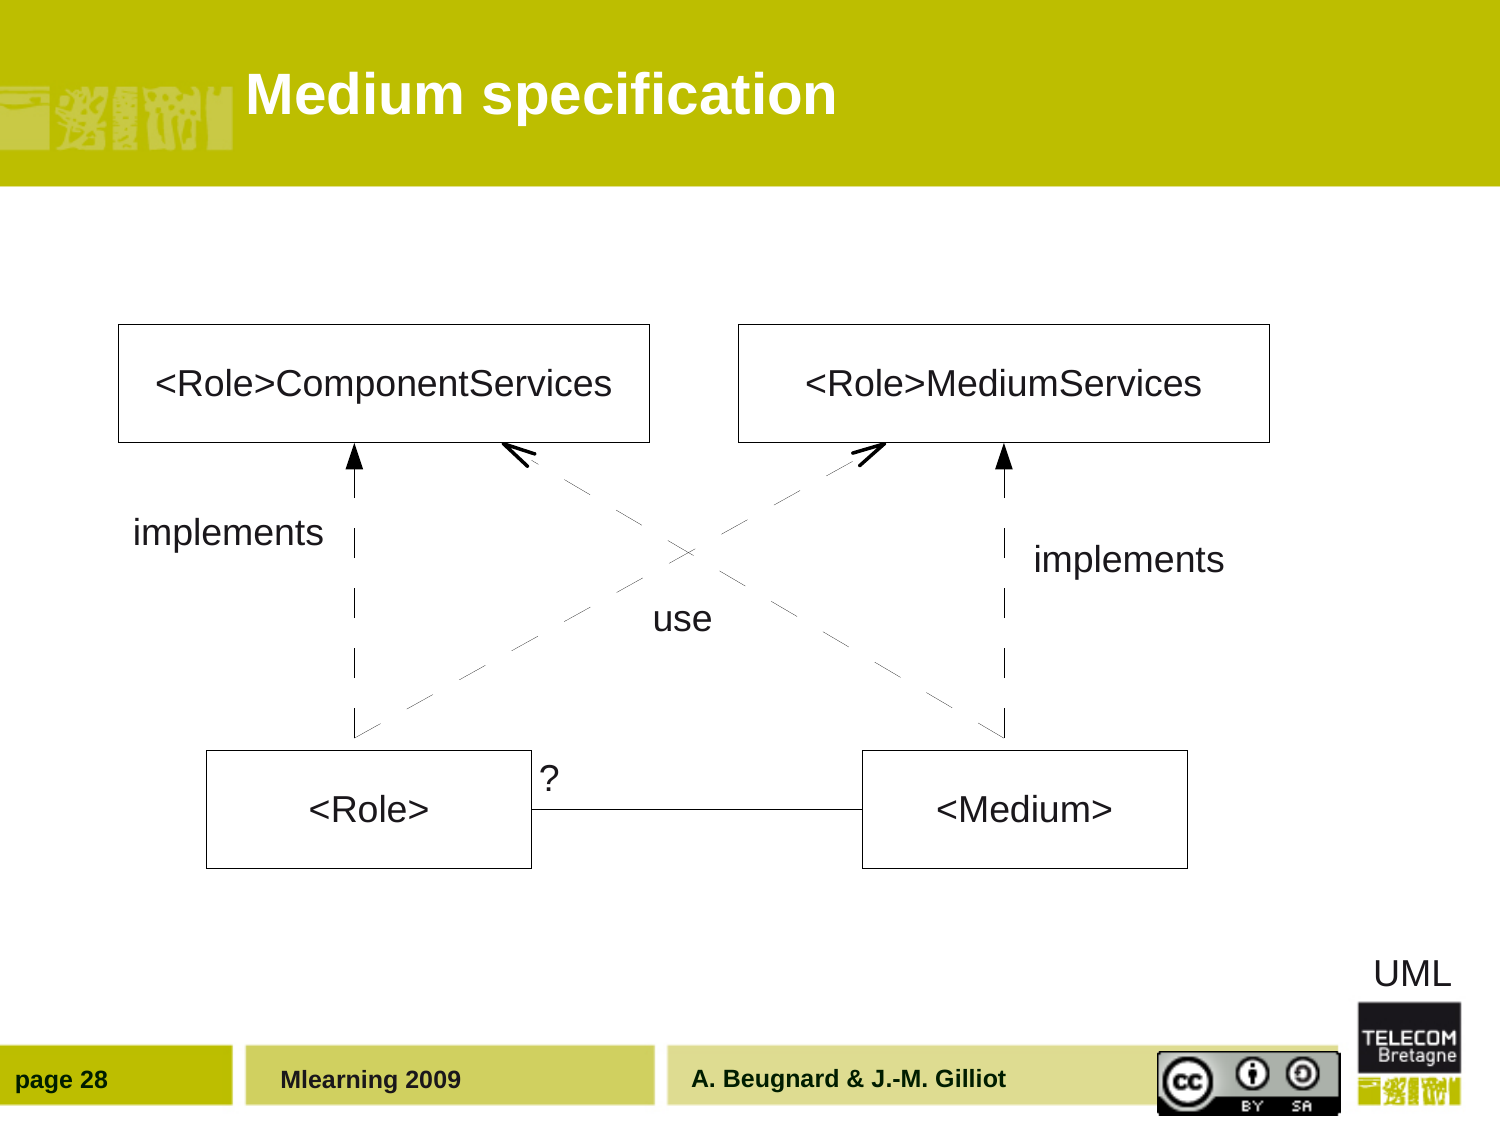

# Medium specification
<Role>ComponentServices
implements
<Role>MediumServices
implements
use
<Role>
?
<Medium>
UML
28